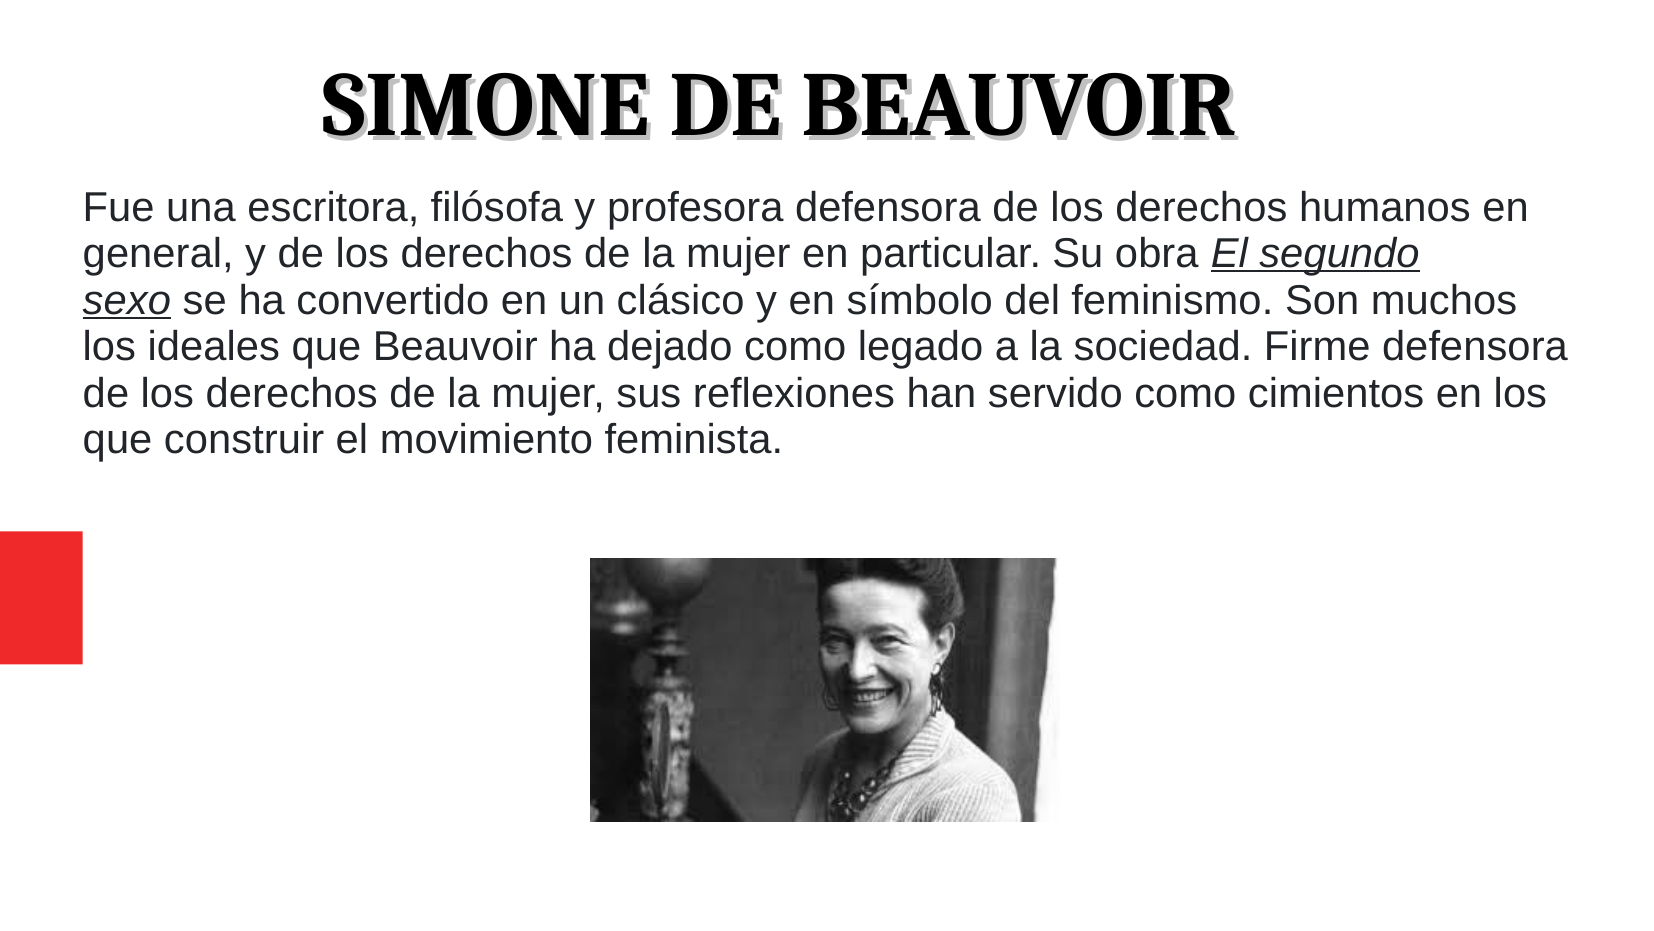

# SIMONE DE BEAUVOIR
Fue una escritora, filósofa y profesora defensora de los derechos humanos en general, y de los derechos de la mujer en particular. Su obra El segundo sexo se ha convertido en un clásico y en símbolo del feminismo. Son muchos los ideales que Beauvoir ha dejado como legado a la sociedad. Firme defensora de los derechos de la mujer, sus reflexiones han servido como cimientos en los que construir el movimiento feminista.